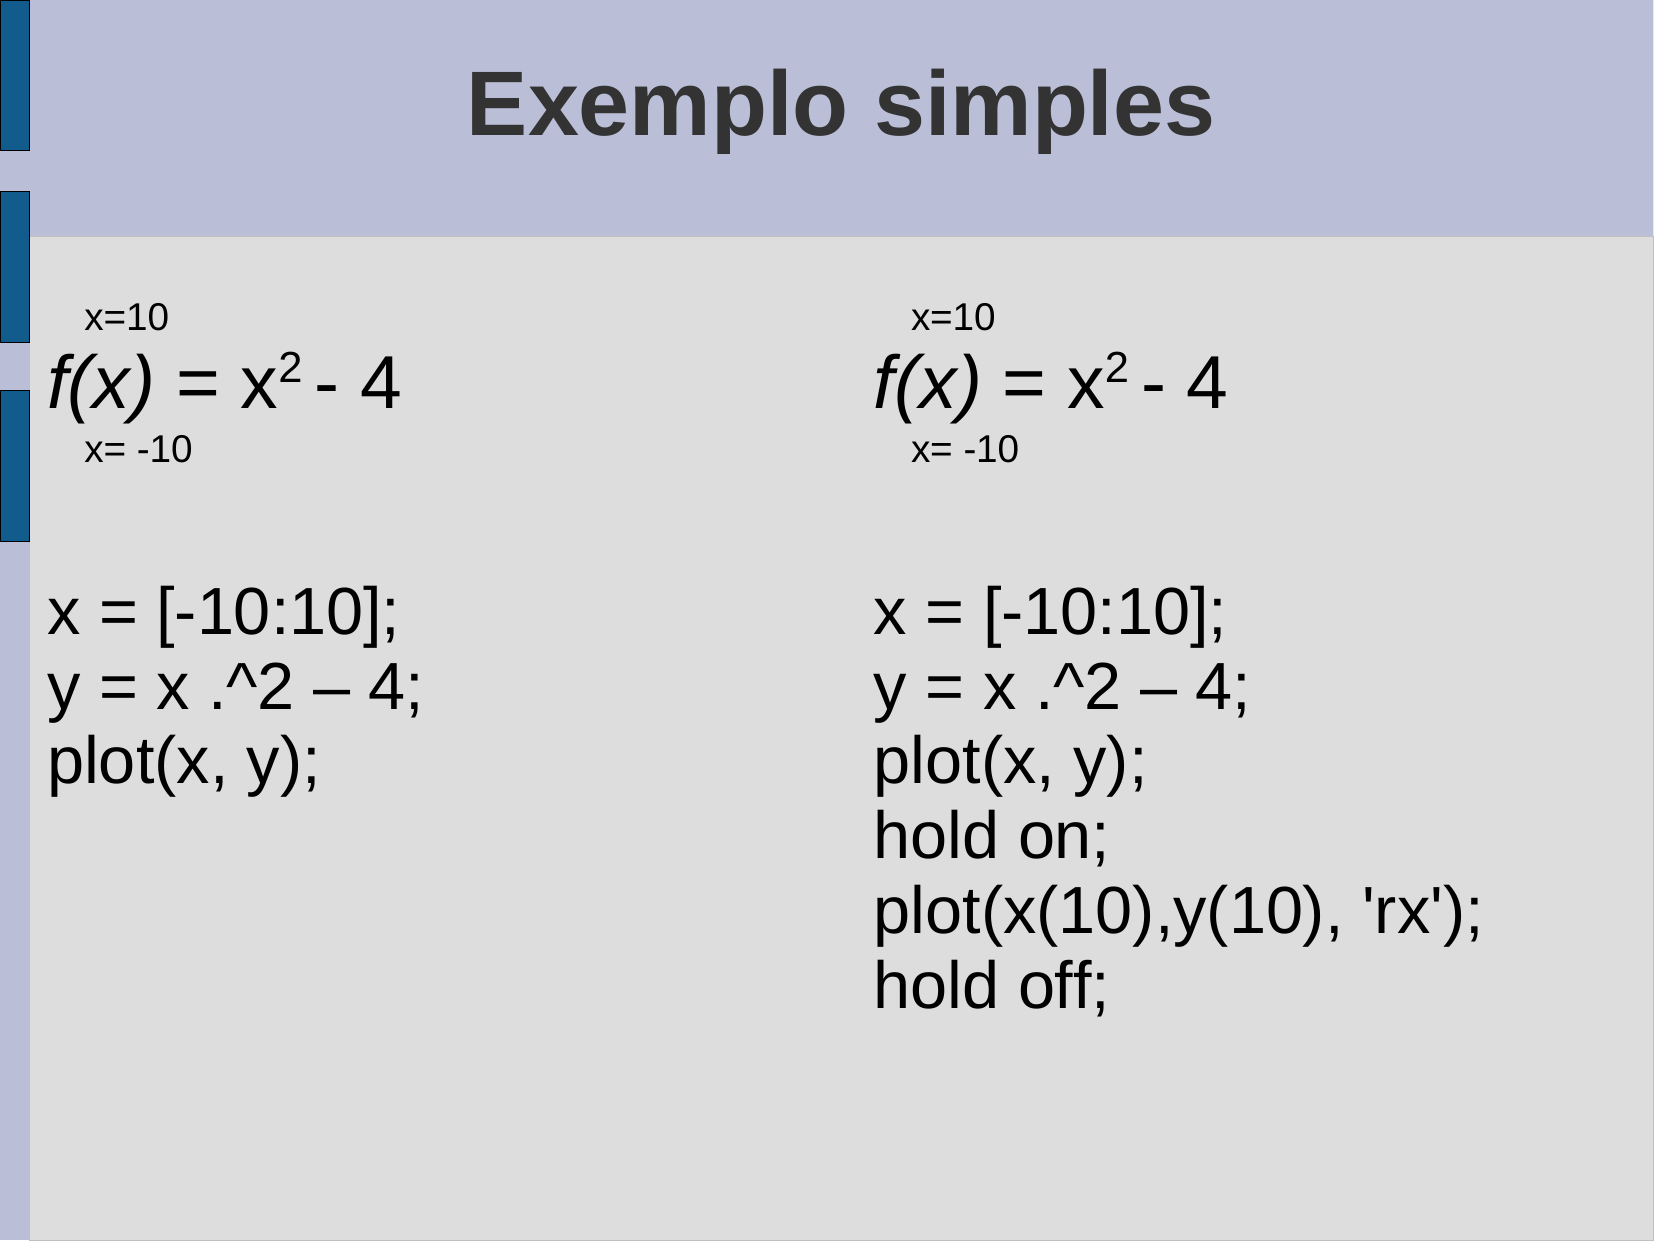

Exemplo simples
# x=10
f(x) = x2 - 4
 x= -10
x = [-10:10];
y = x .^2 – 4;
plot(x, y);
 x=10
f(x) = x2 - 4
 x= -10
x = [-10:10];
y = x .^2 – 4;
plot(x, y);
hold on;
plot(x(10),y(10), 'rx');
hold off;